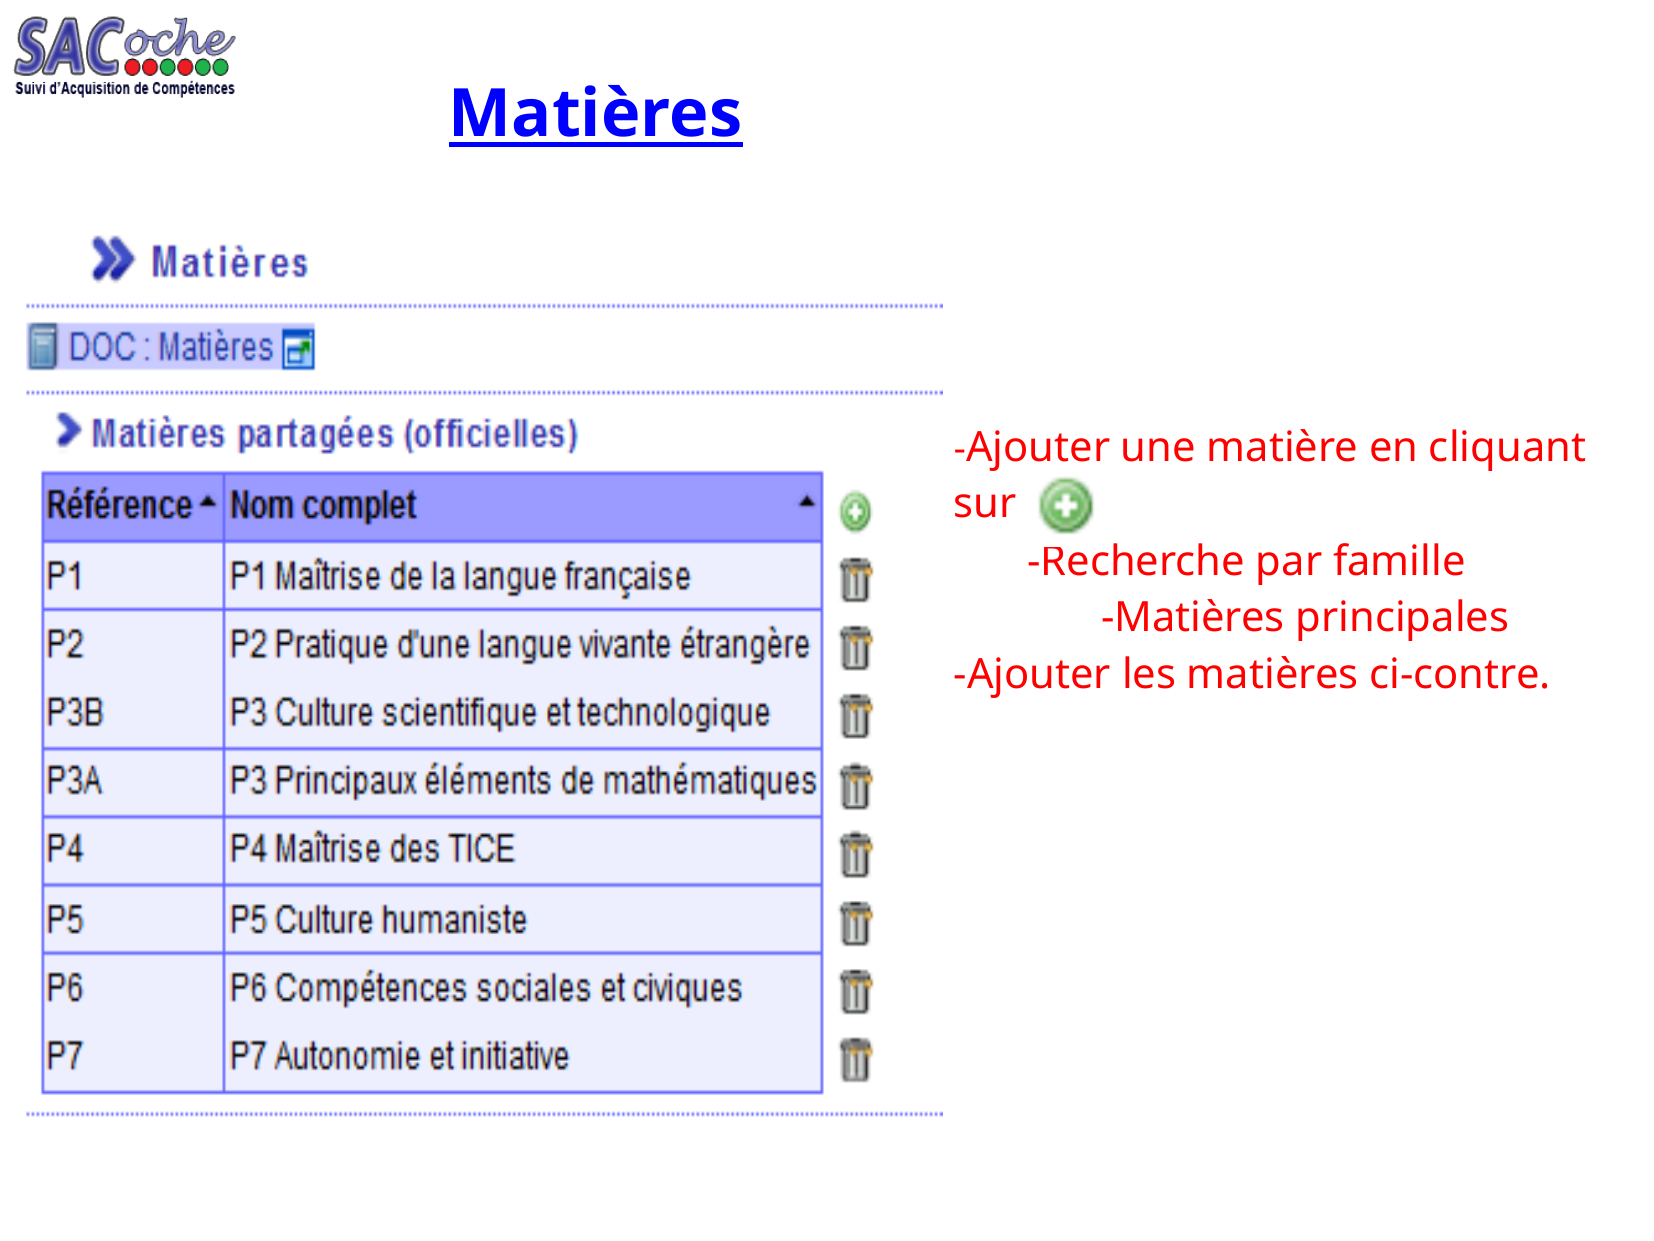

Matières
#
-Ajouter une matière en cliquant sur
	-Recherche par famille
		-Matières principales
-Ajouter les matières ci-contre.